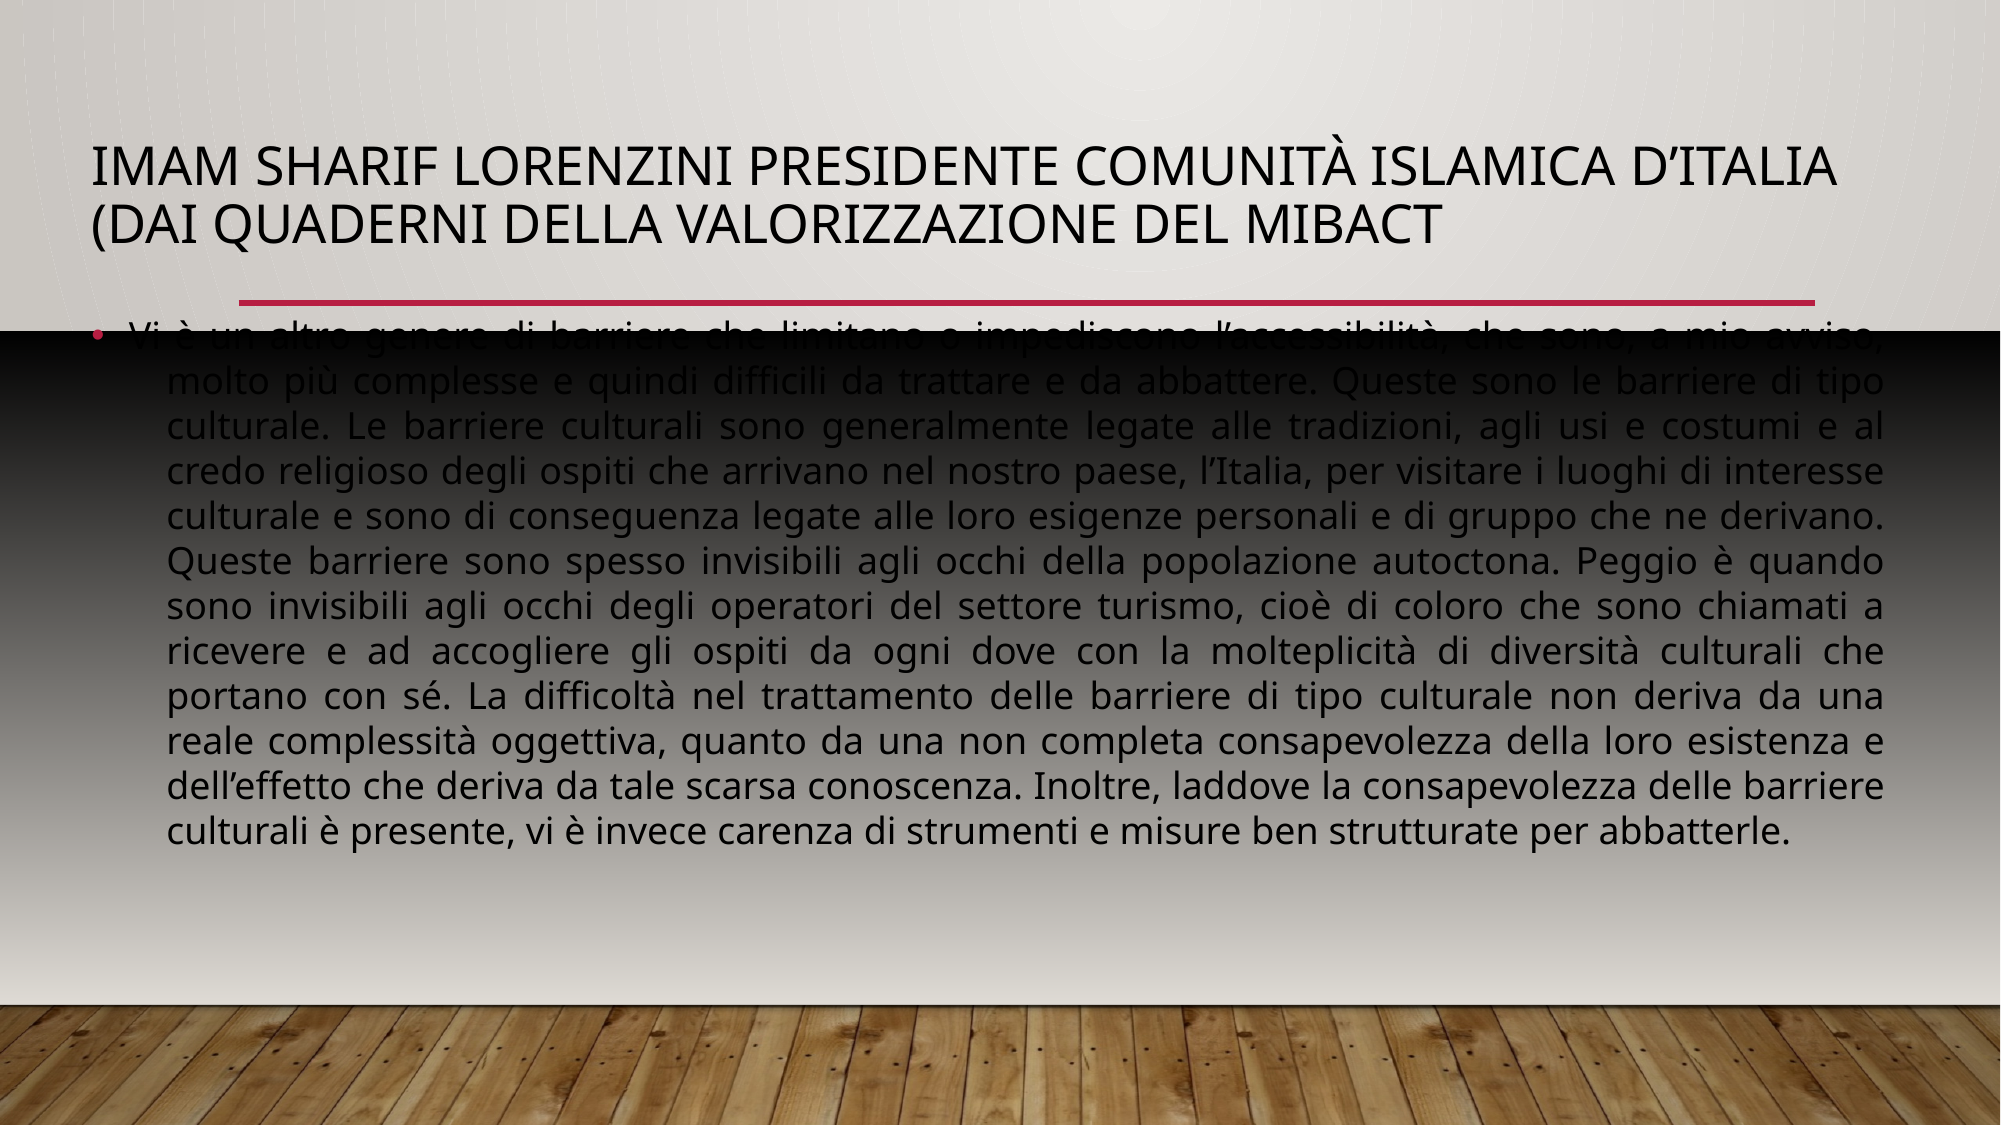

# Imam Sharif Lorenzini Presidente Comunità Islamica d’Italia (dai quaderni della valorizzazione del mibacT
Vi è un altro genere di barriere che limitano o impediscono l’accessibilità, che sono, a mio avviso, molto più complesse e quindi difficili da trattare e da abbattere. Queste sono le barriere di tipo culturale. Le barriere culturali sono generalmente legate alle tradizioni, agli usi e costumi e al credo religioso degli ospiti che arrivano nel nostro paese, l’Italia, per visitare i luoghi di interesse culturale e sono di conseguenza legate alle loro esigenze personali e di gruppo che ne derivano. Queste barriere sono spesso invisibili agli occhi della popolazione autoctona. Peggio è quando sono invisibili agli occhi degli operatori del settore turismo, cioè di coloro che sono chiamati a ricevere e ad accogliere gli ospiti da ogni dove con la molteplicità di diversità culturali che portano con sé. La difficoltà nel trattamento delle barriere di tipo culturale non deriva da una reale complessità oggettiva, quanto da una non completa consapevolezza della loro esistenza e dell’effetto che deriva da tale scarsa conoscenza. Inoltre, laddove la consapevolezza delle barriere culturali è presente, vi è invece carenza di strumenti e misure ben strutturate per abbatterle.